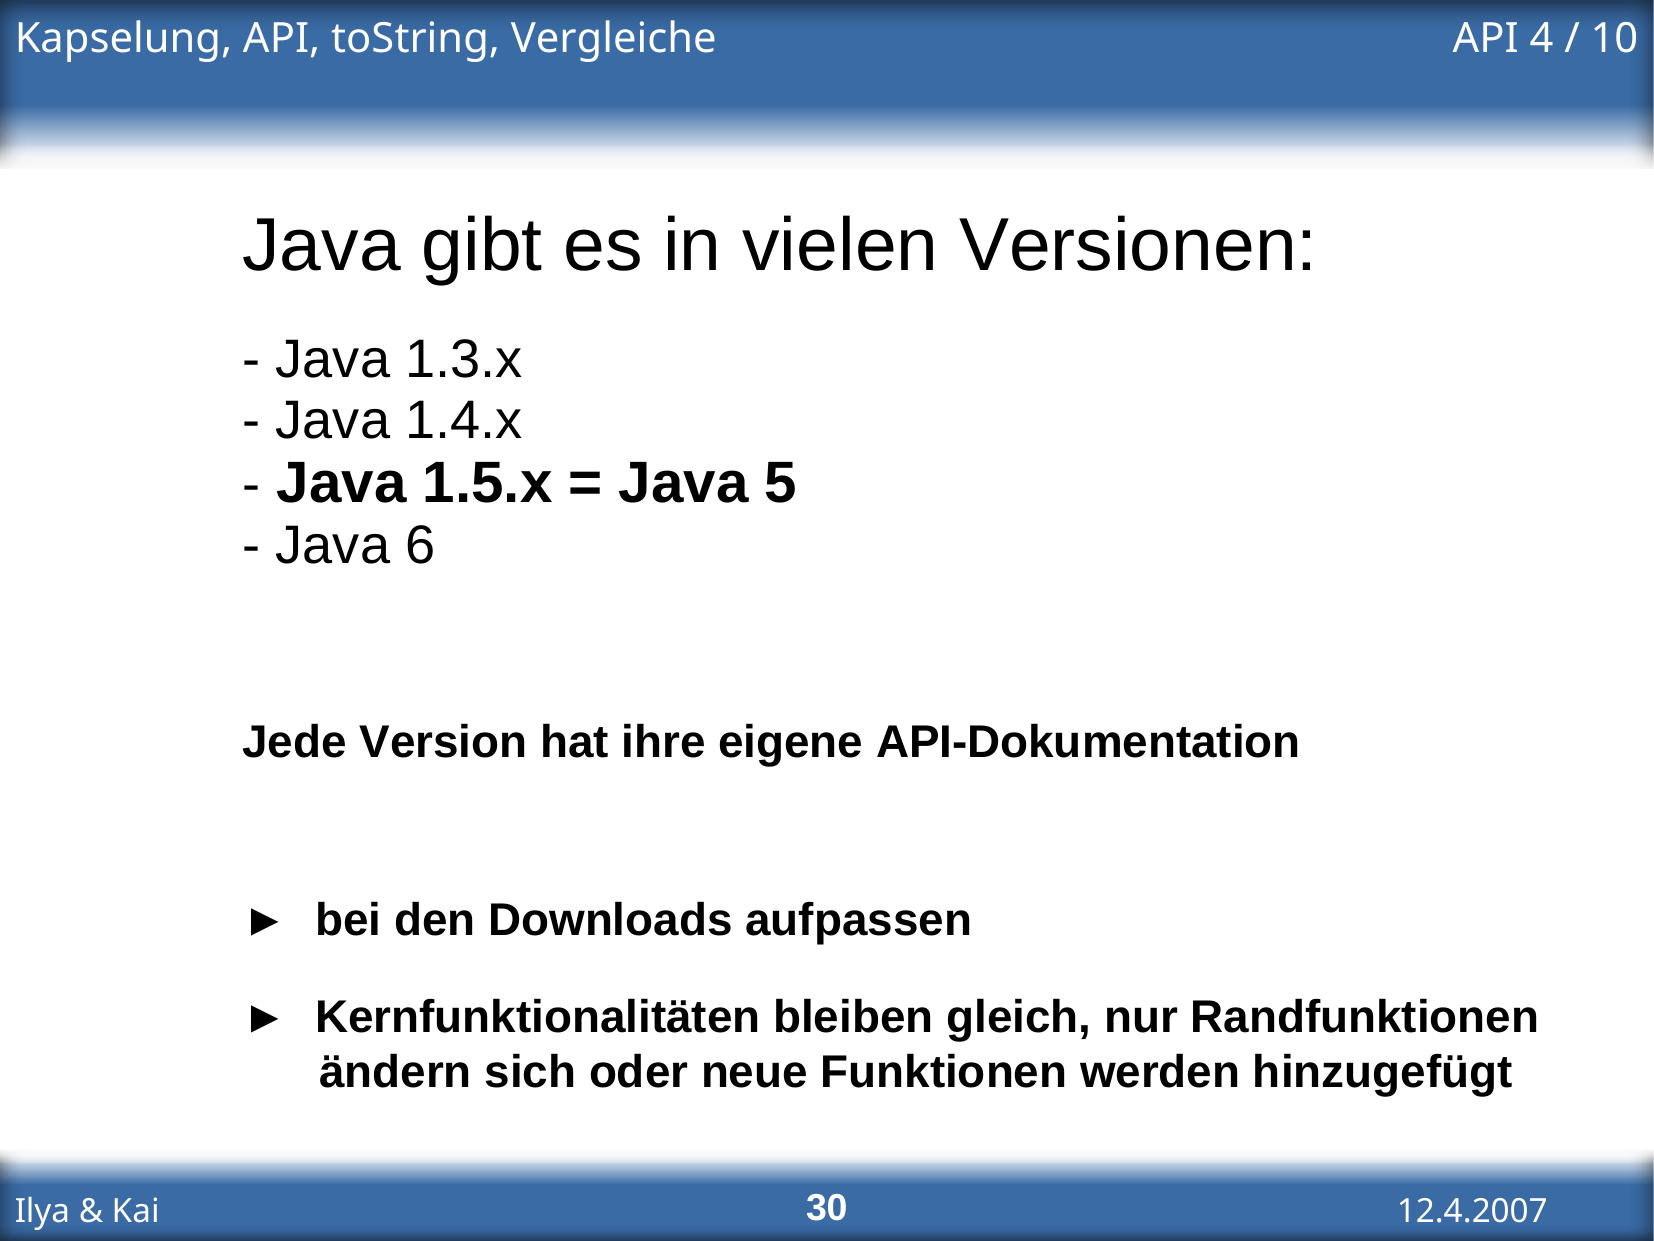

API 4 / 10
Java gibt es in vielen Versionen:
- Java 1.3.x
- Java 1.4.x
- Java 1.5.x = Java 5
- Java 6
Jede Version hat ihre eigene API-Dokumentation
► bei den Downloads aufpassen
► Kernfunktionalitäten bleiben gleich, nur Randfunktionen
 ändern sich oder neue Funktionen werden hinzugefügt
30